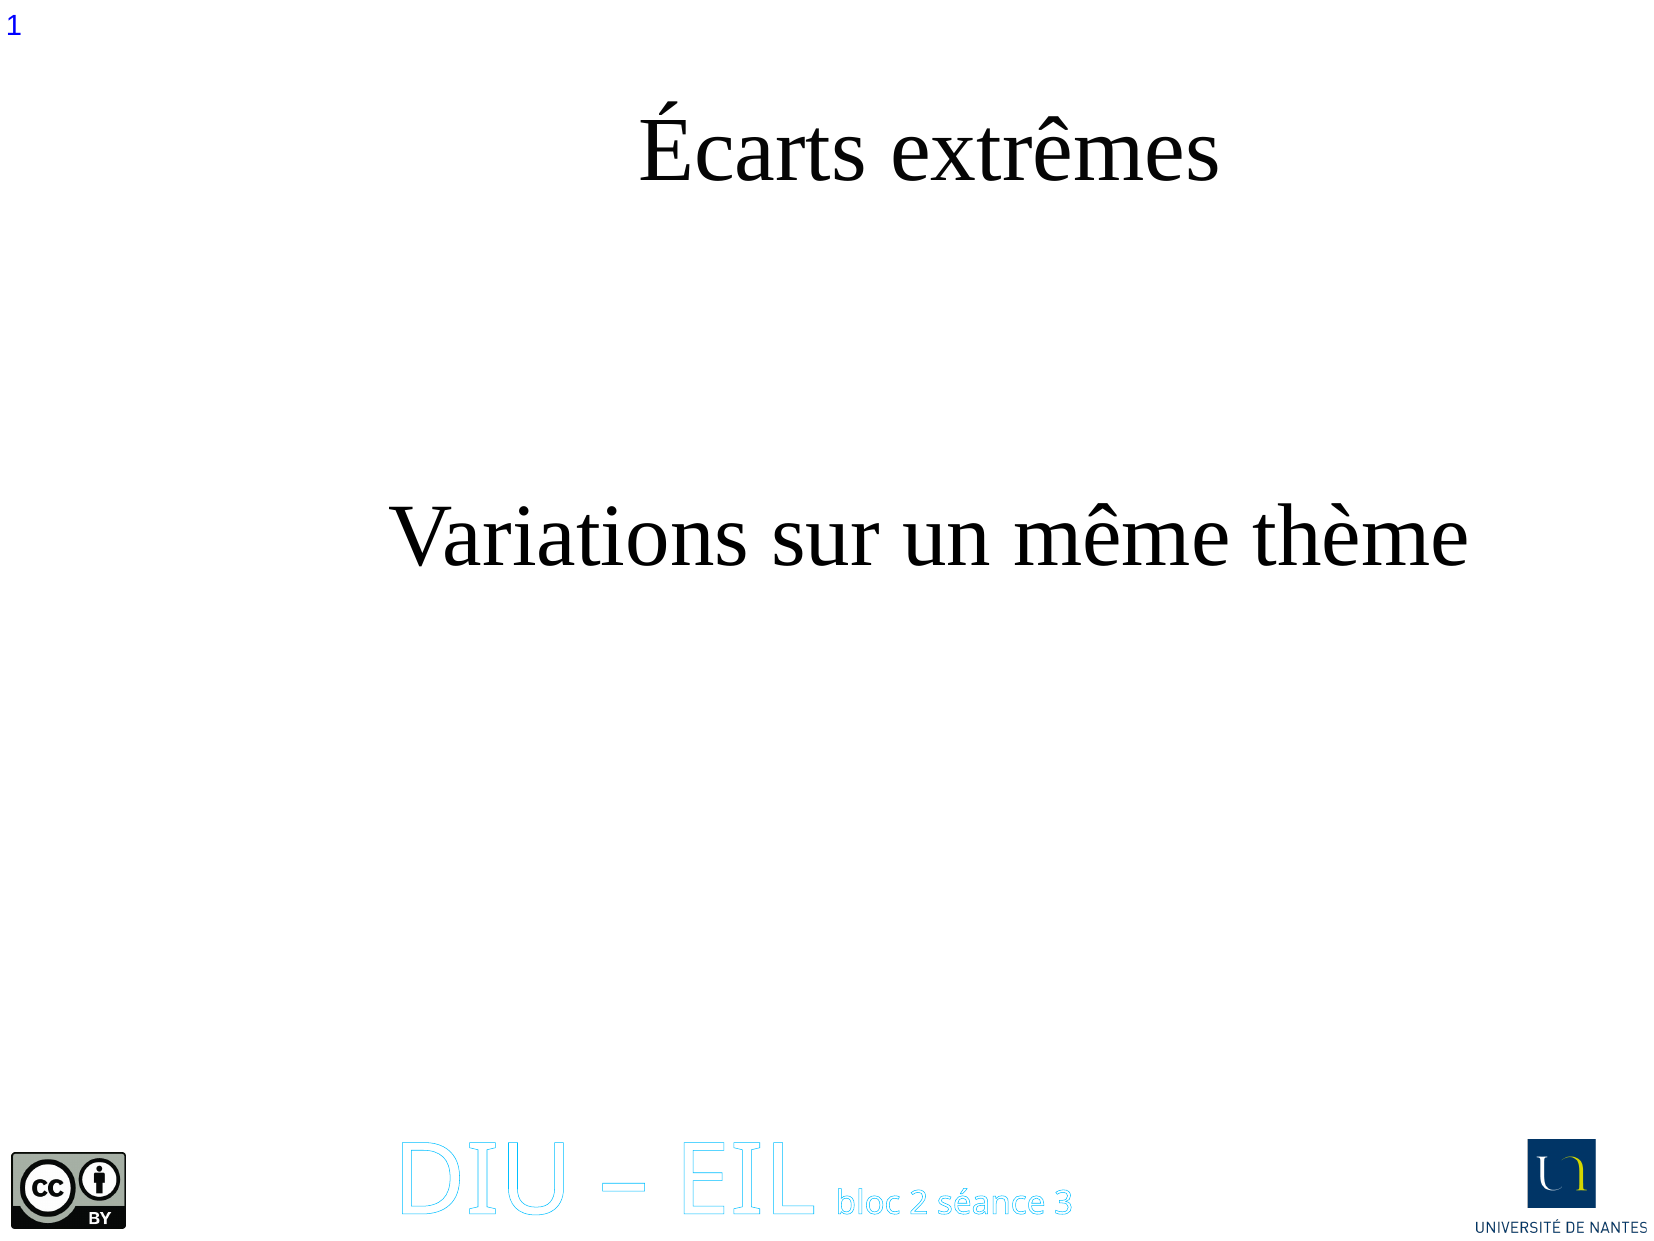

1
# Écarts extrêmes
Variations sur un même thème